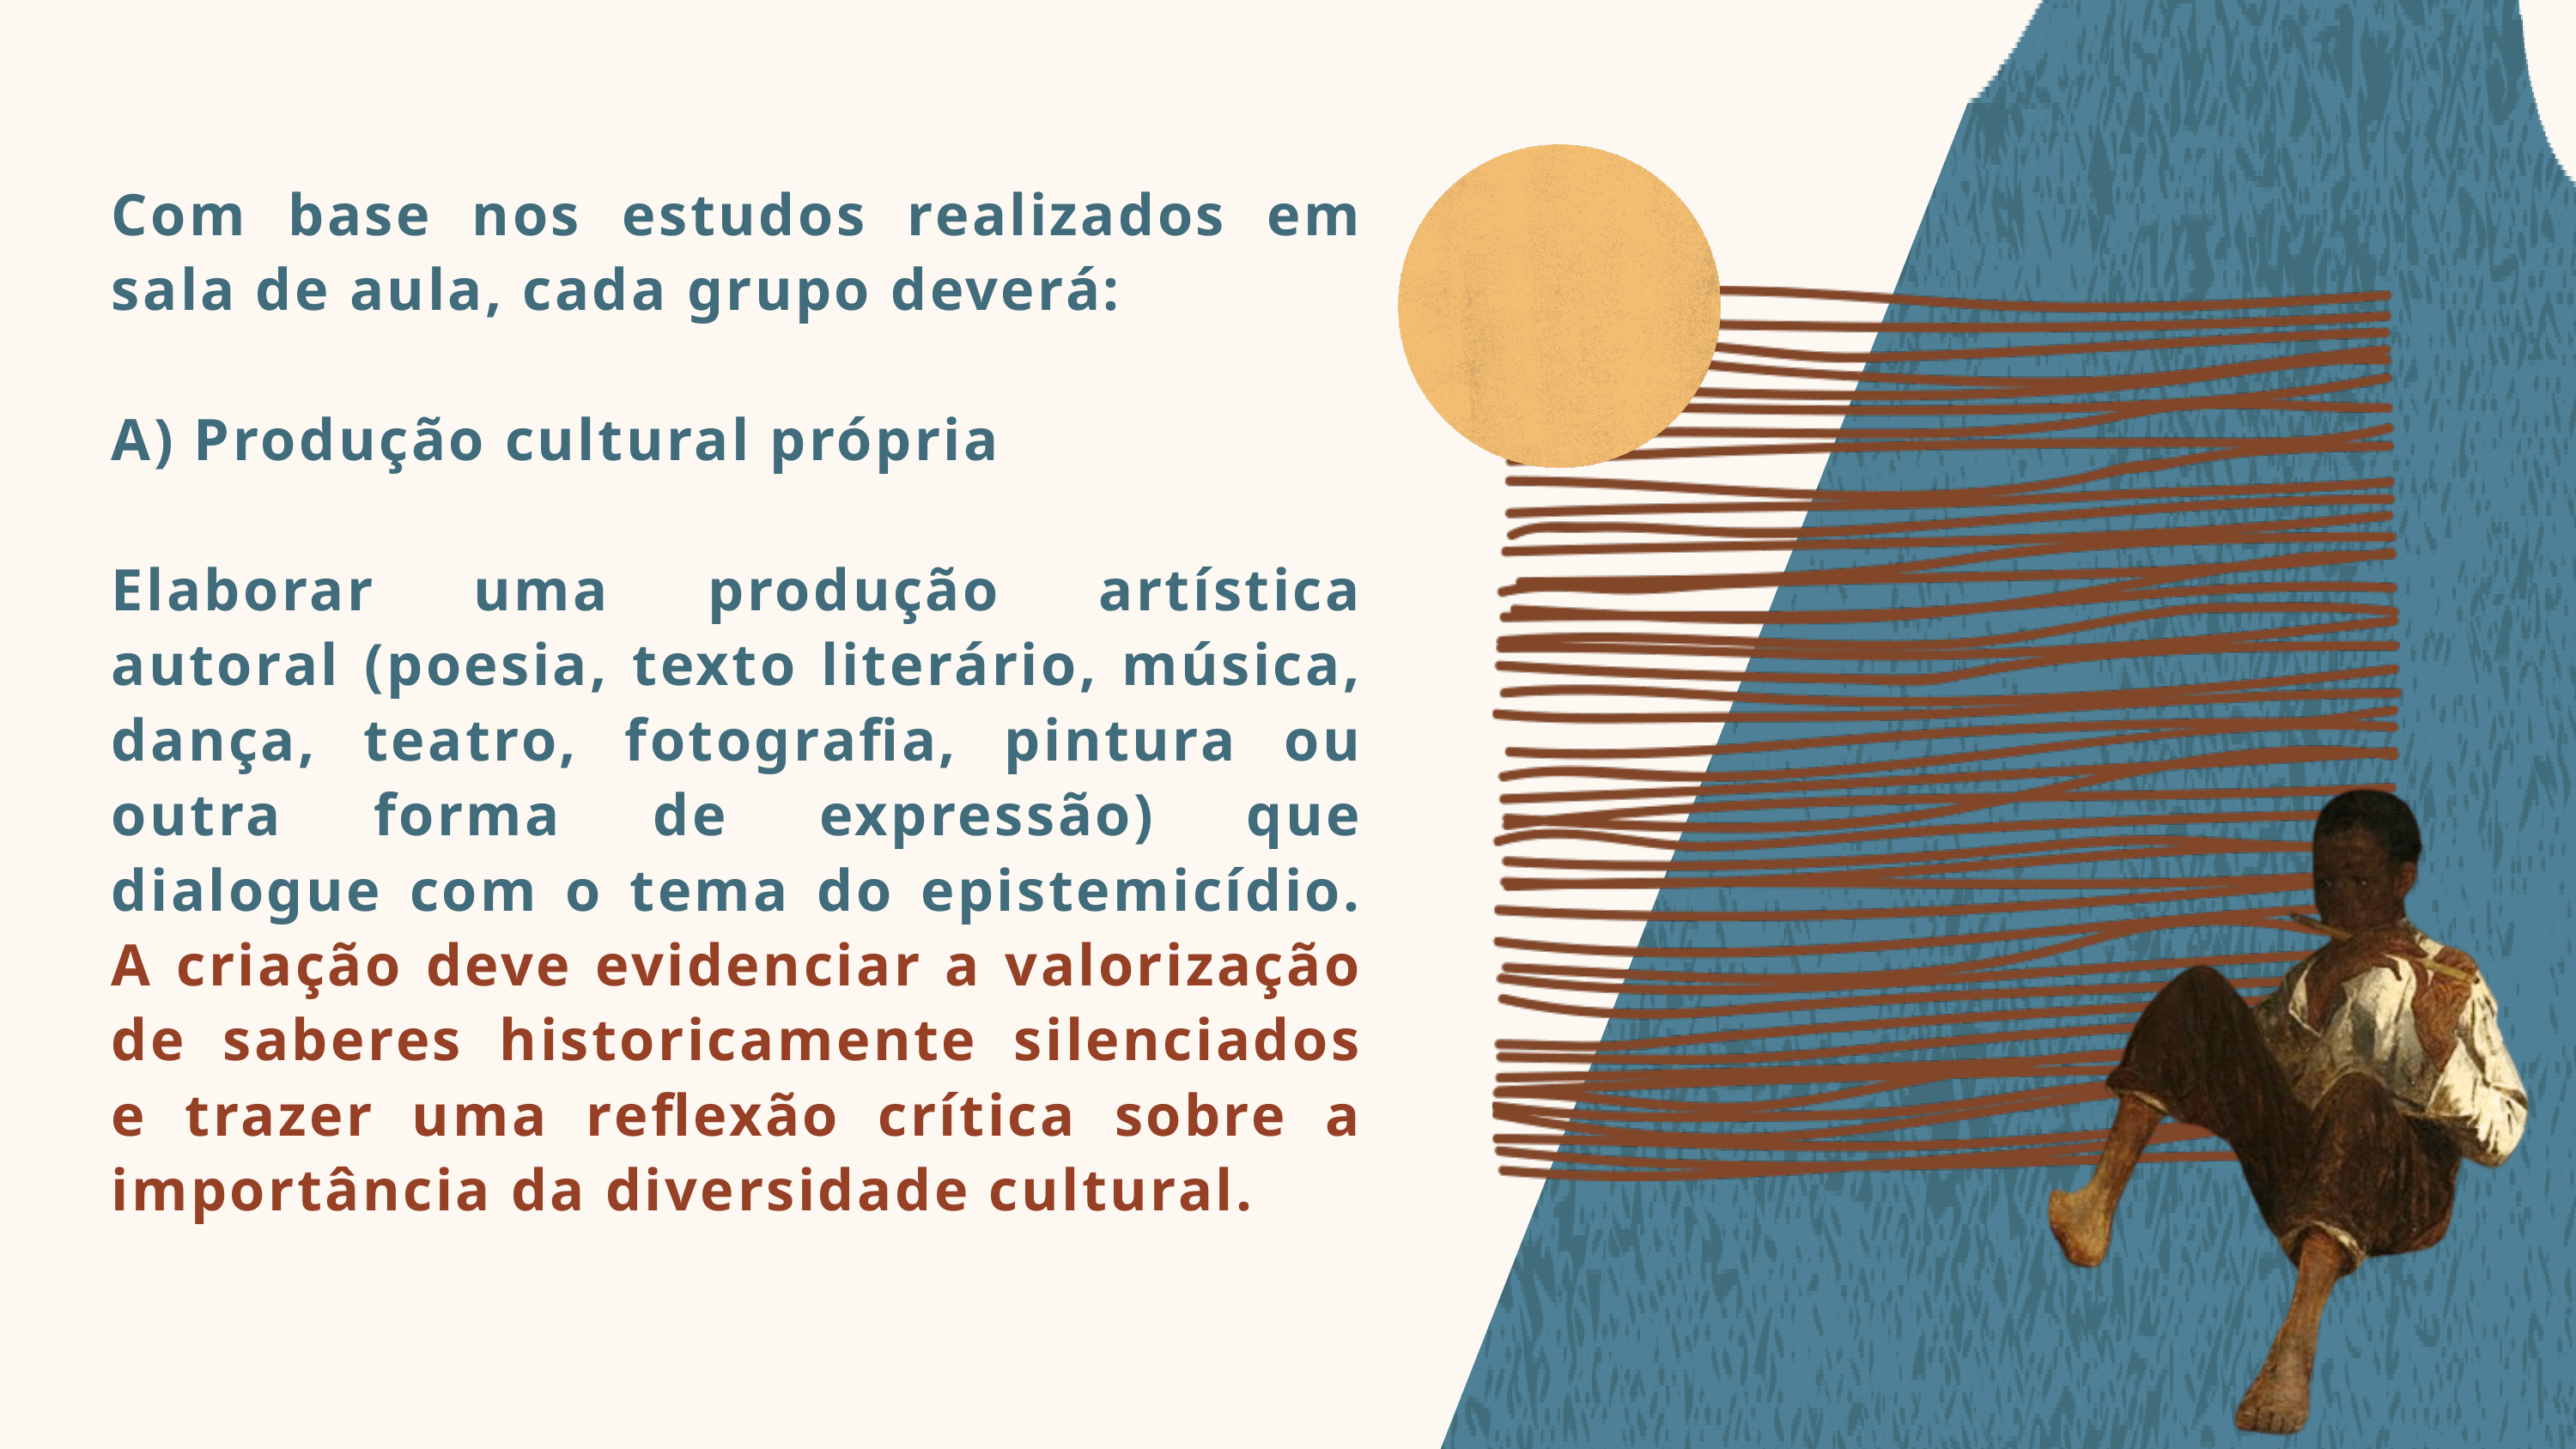

Com base nos estudos realizados em sala de aula, cada grupo deverá:
A) Produção cultural própria
Elaborar uma produção artística autoral (poesia, texto literário, música, dança, teatro, fotografia, pintura ou outra forma de expressão) que dialogue com o tema do epistemicídio. A criação deve evidenciar a valorização de saberes historicamente silenciados e trazer uma reflexão crítica sobre a importância da diversidade cultural.